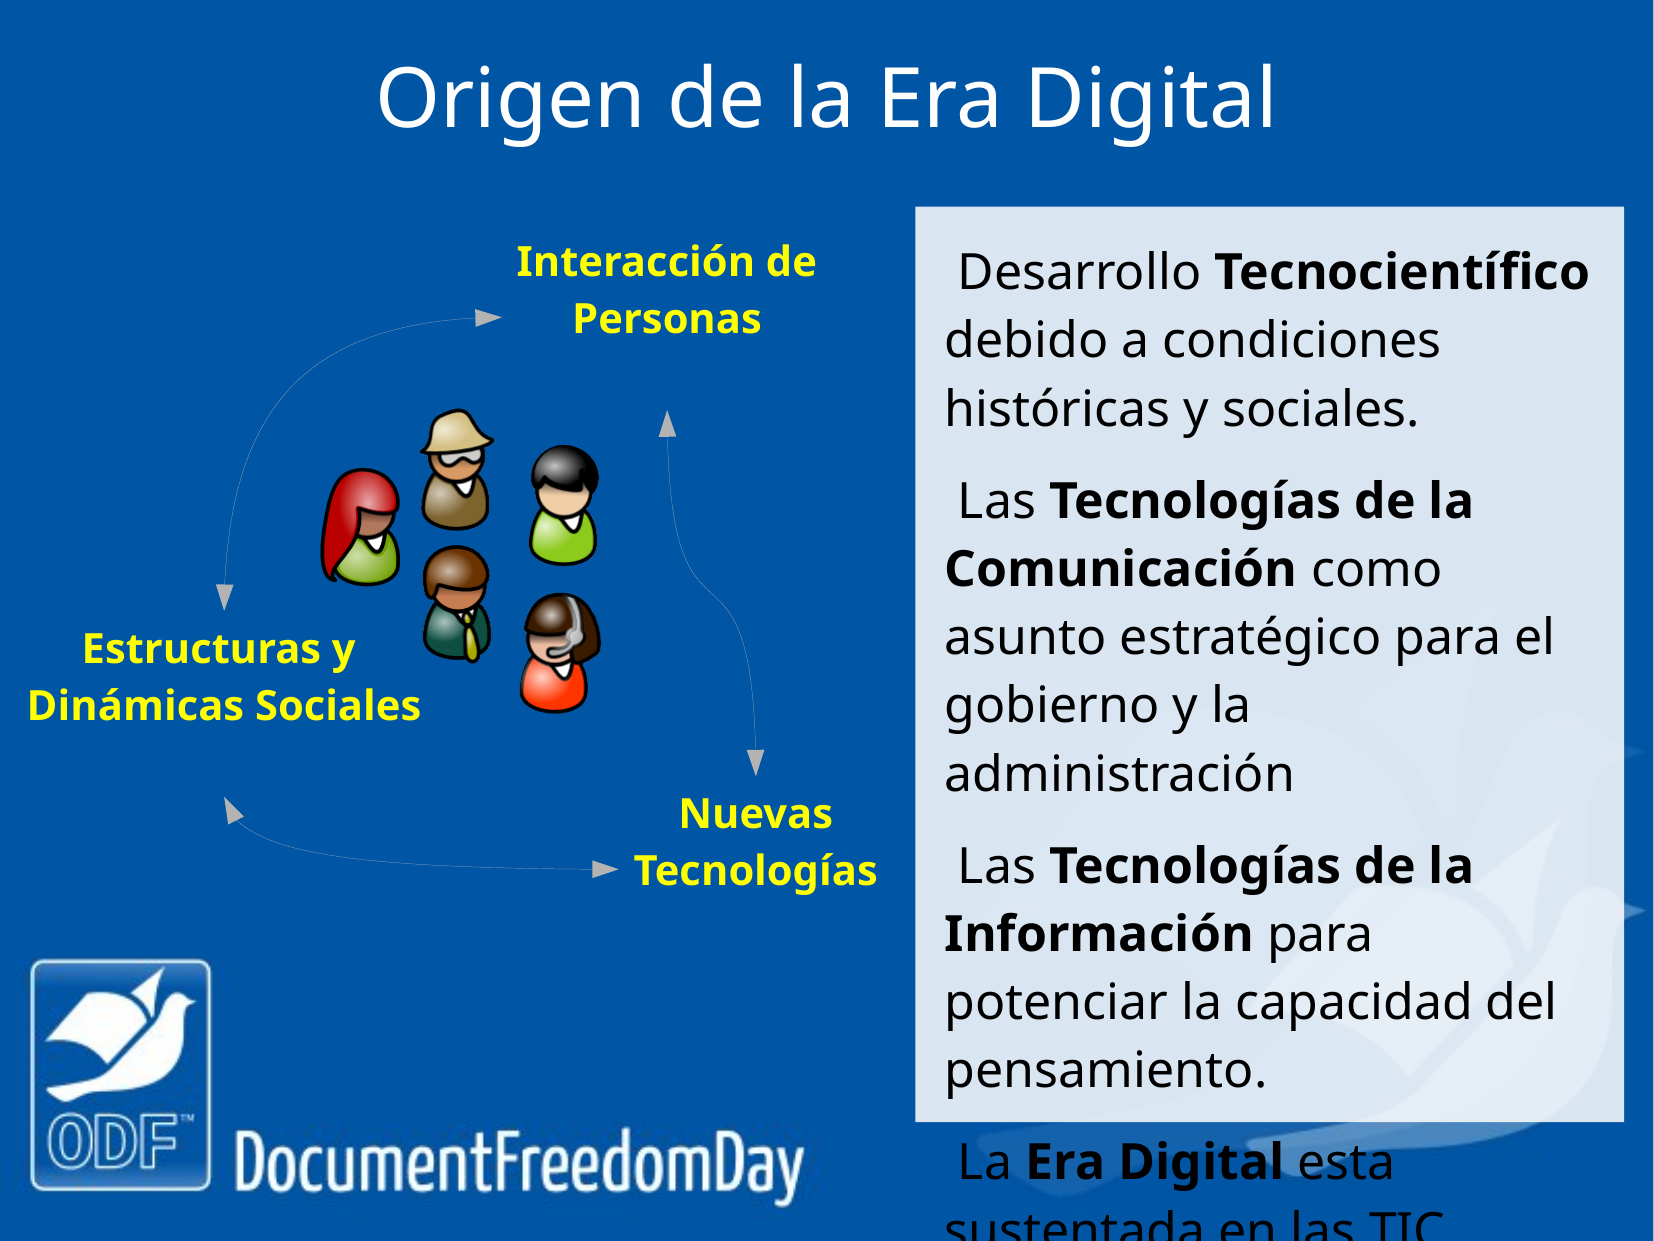

# Origen de la Era Digital
 Desarrollo Tecnocientífico debido a condiciones históricas y sociales.
 Las Tecnologías de la Comunicación como asunto estratégico para el gobierno y la administración
 Las Tecnologías de la Información para potenciar la capacidad del pensamiento.
 La Era Digital esta sustentada en las TIC.
Interacción de
Personas
Estructuras y
Dinámicas Sociales
Nuevas
Tecnologías